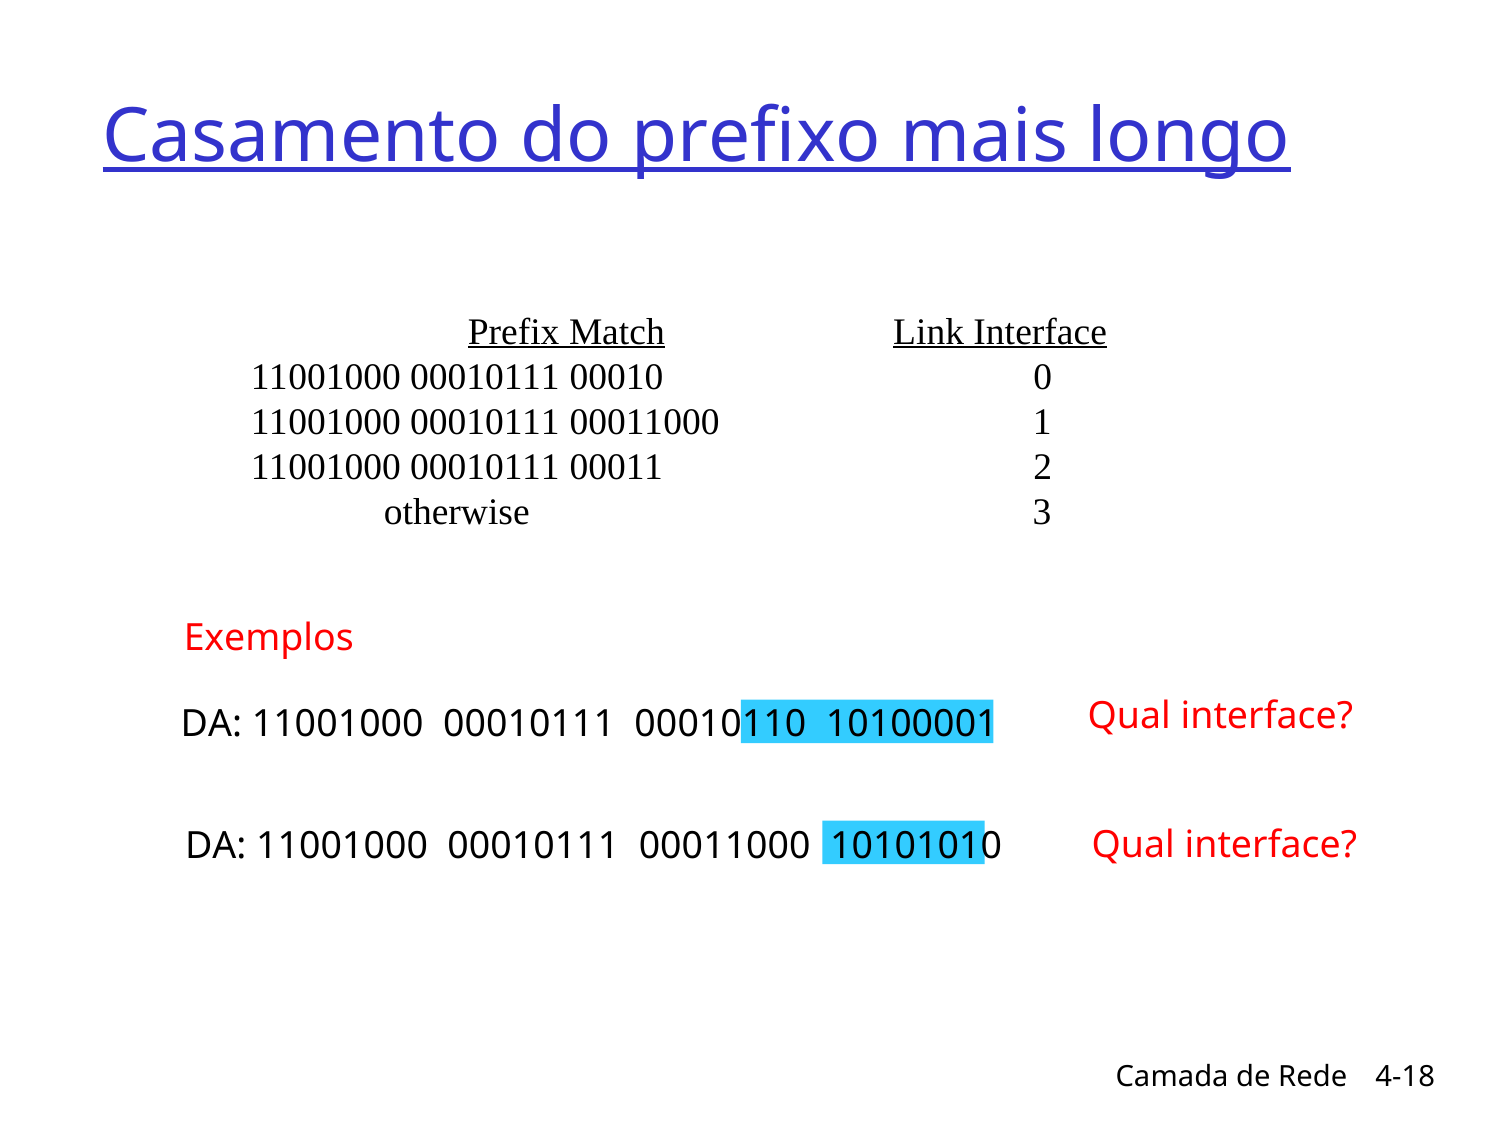

Casamento do prefixo mais longo
 Prefix Match Link Interface
 11001000 00010111 00010 0
 11001000 00010111 00011000 1
 11001000 00010111 00011 2
 otherwise 3
Exemplos
Qual interface?
DA: 11001000 00010111 00010110 10100001
Qual interface?
DA: 11001000 00010111 00011000 10101010
Camada de Rede